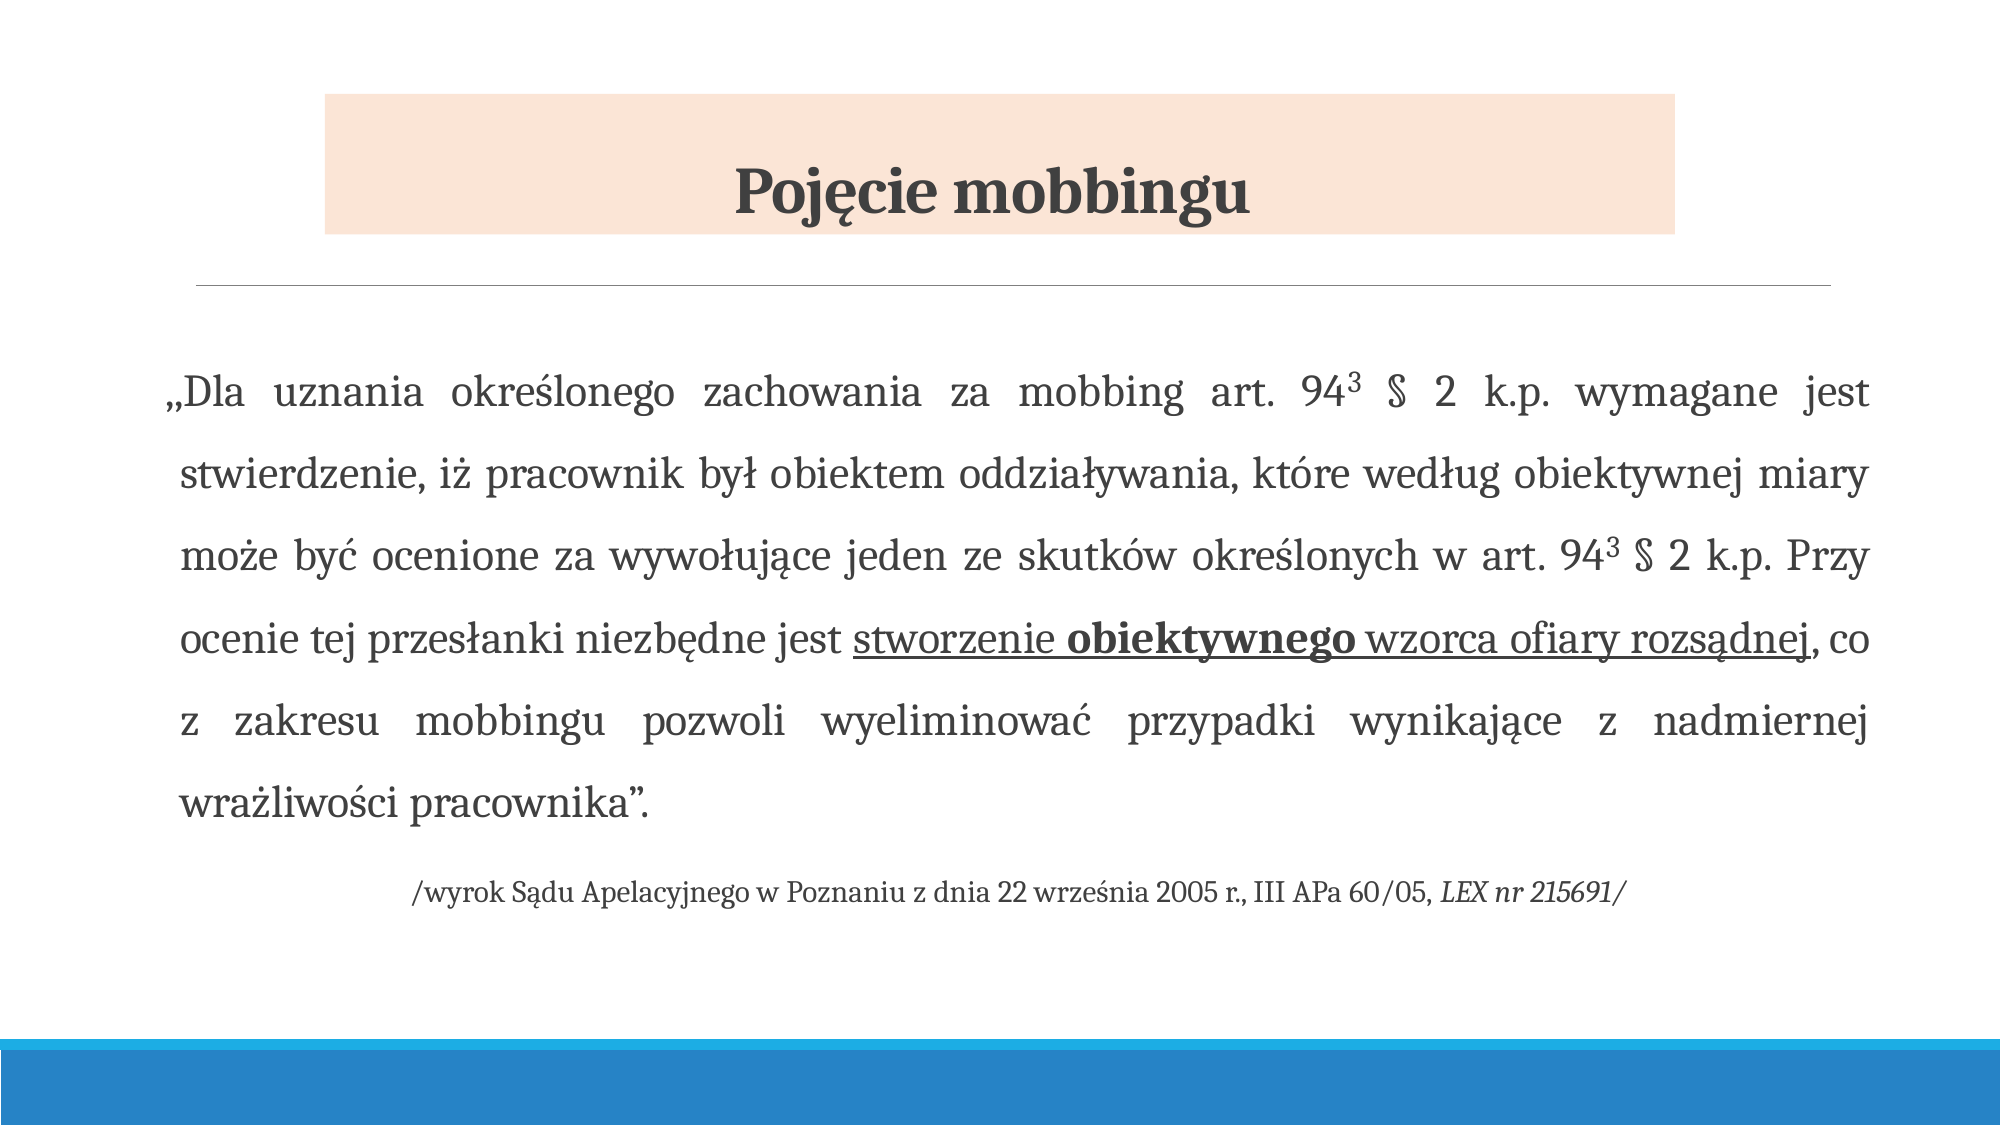

# Pojęcie mobbingu
,,Dla uznania określonego zachowania za mobbing art. 943 § 2 k.p. wymagane jest stwierdzenie, iż pracownik był obiektem oddziaływania, które według obiektywnej miary może być ocenione za wywołujące jeden ze skutków określonych w art. 943 § 2 k.p. Przy ocenie tej przesłanki niezbędne jest stworzenie obiektywnego wzorca ofiary rozsądnej, co z zakresu mobbingu pozwoli wyeliminować przypadki wynikające z nadmiernej wrażliwości pracownika”.
/wyrok Sądu Apelacyjnego w Poznaniu z dnia 22 września 2005 r., III APa 60/05, LEX nr 215691/